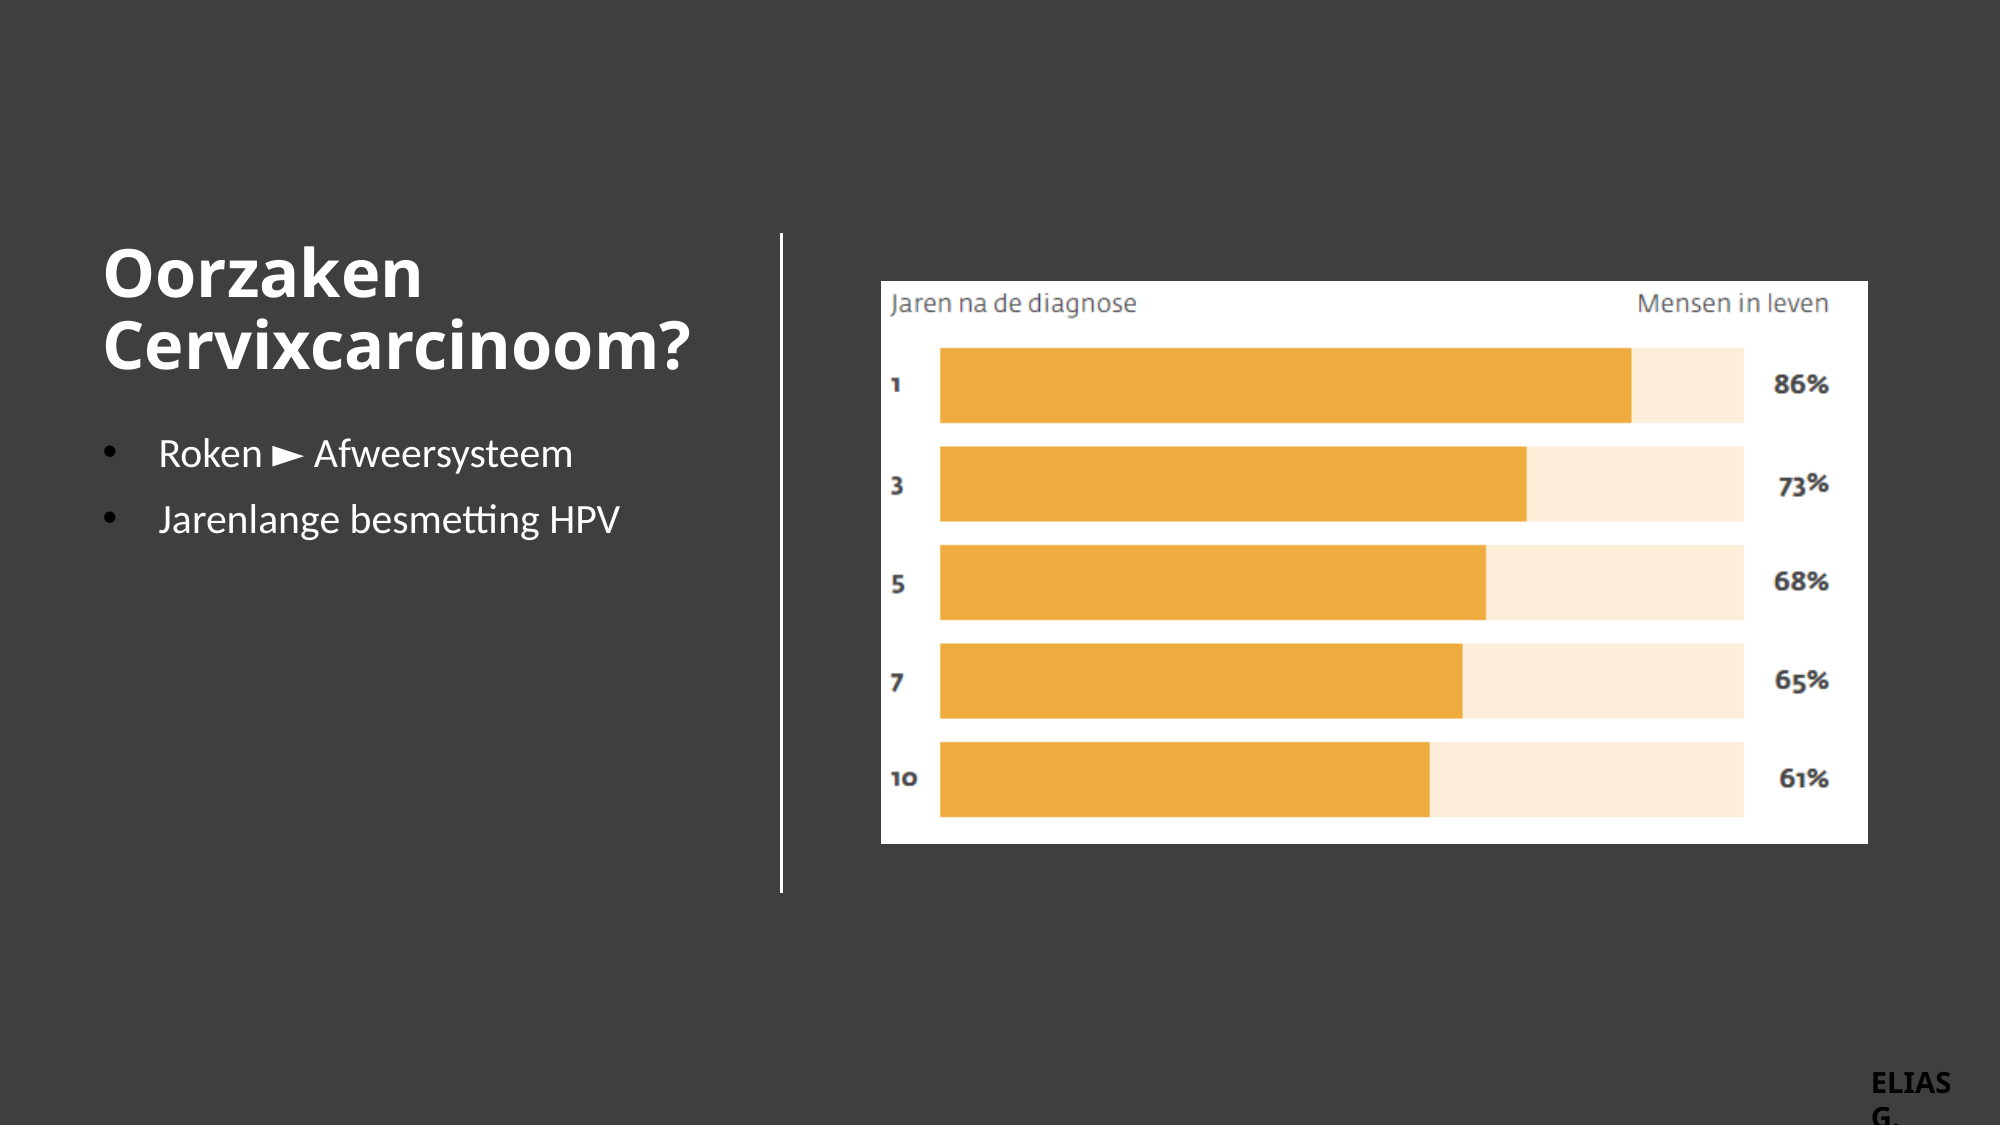

# Oorzaken Cervixcarcinoom?
Roken ► Afweersysteem
Jarenlange besmetting HPV
ELIAS G.